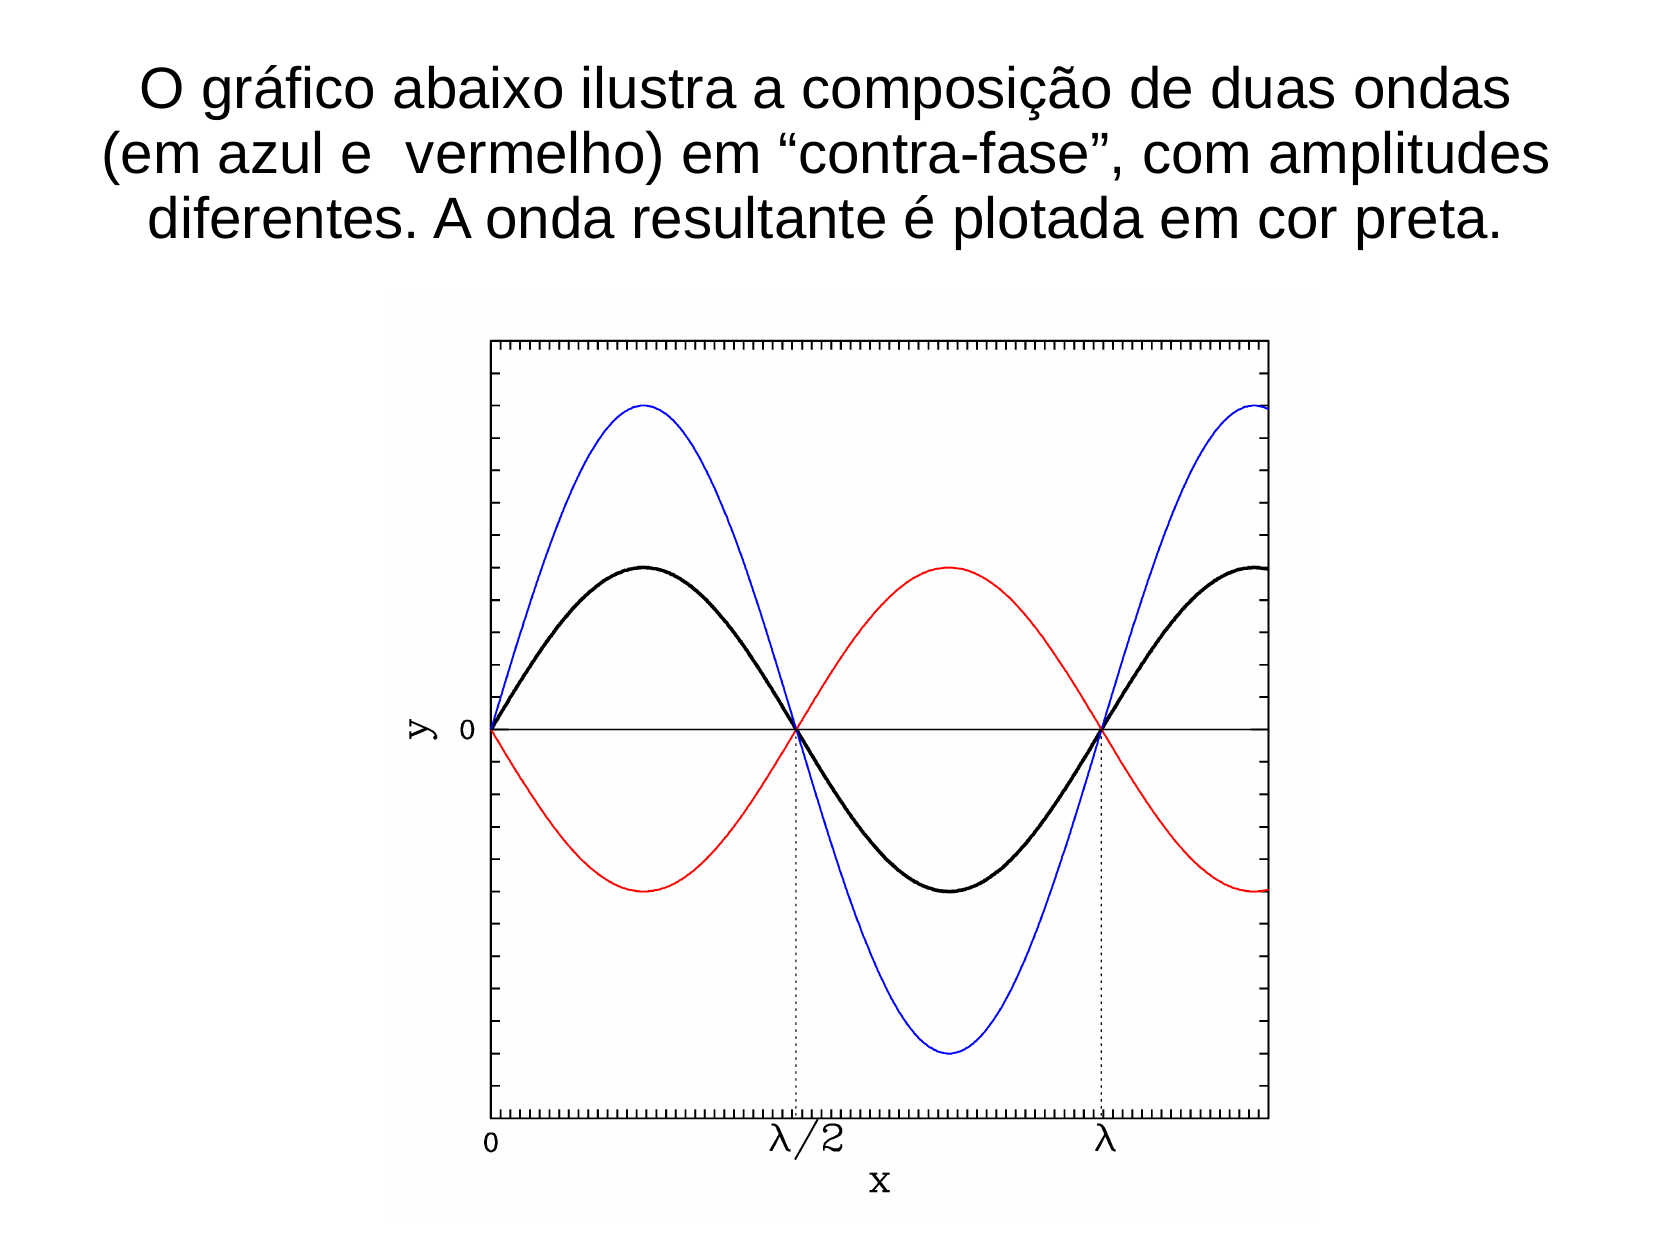

# O gráfico abaixo ilustra a composição de duas ondas (em azul e vermelho) em “contra-fase”, com amplitudes diferentes. A onda resultante é plotada em cor preta.